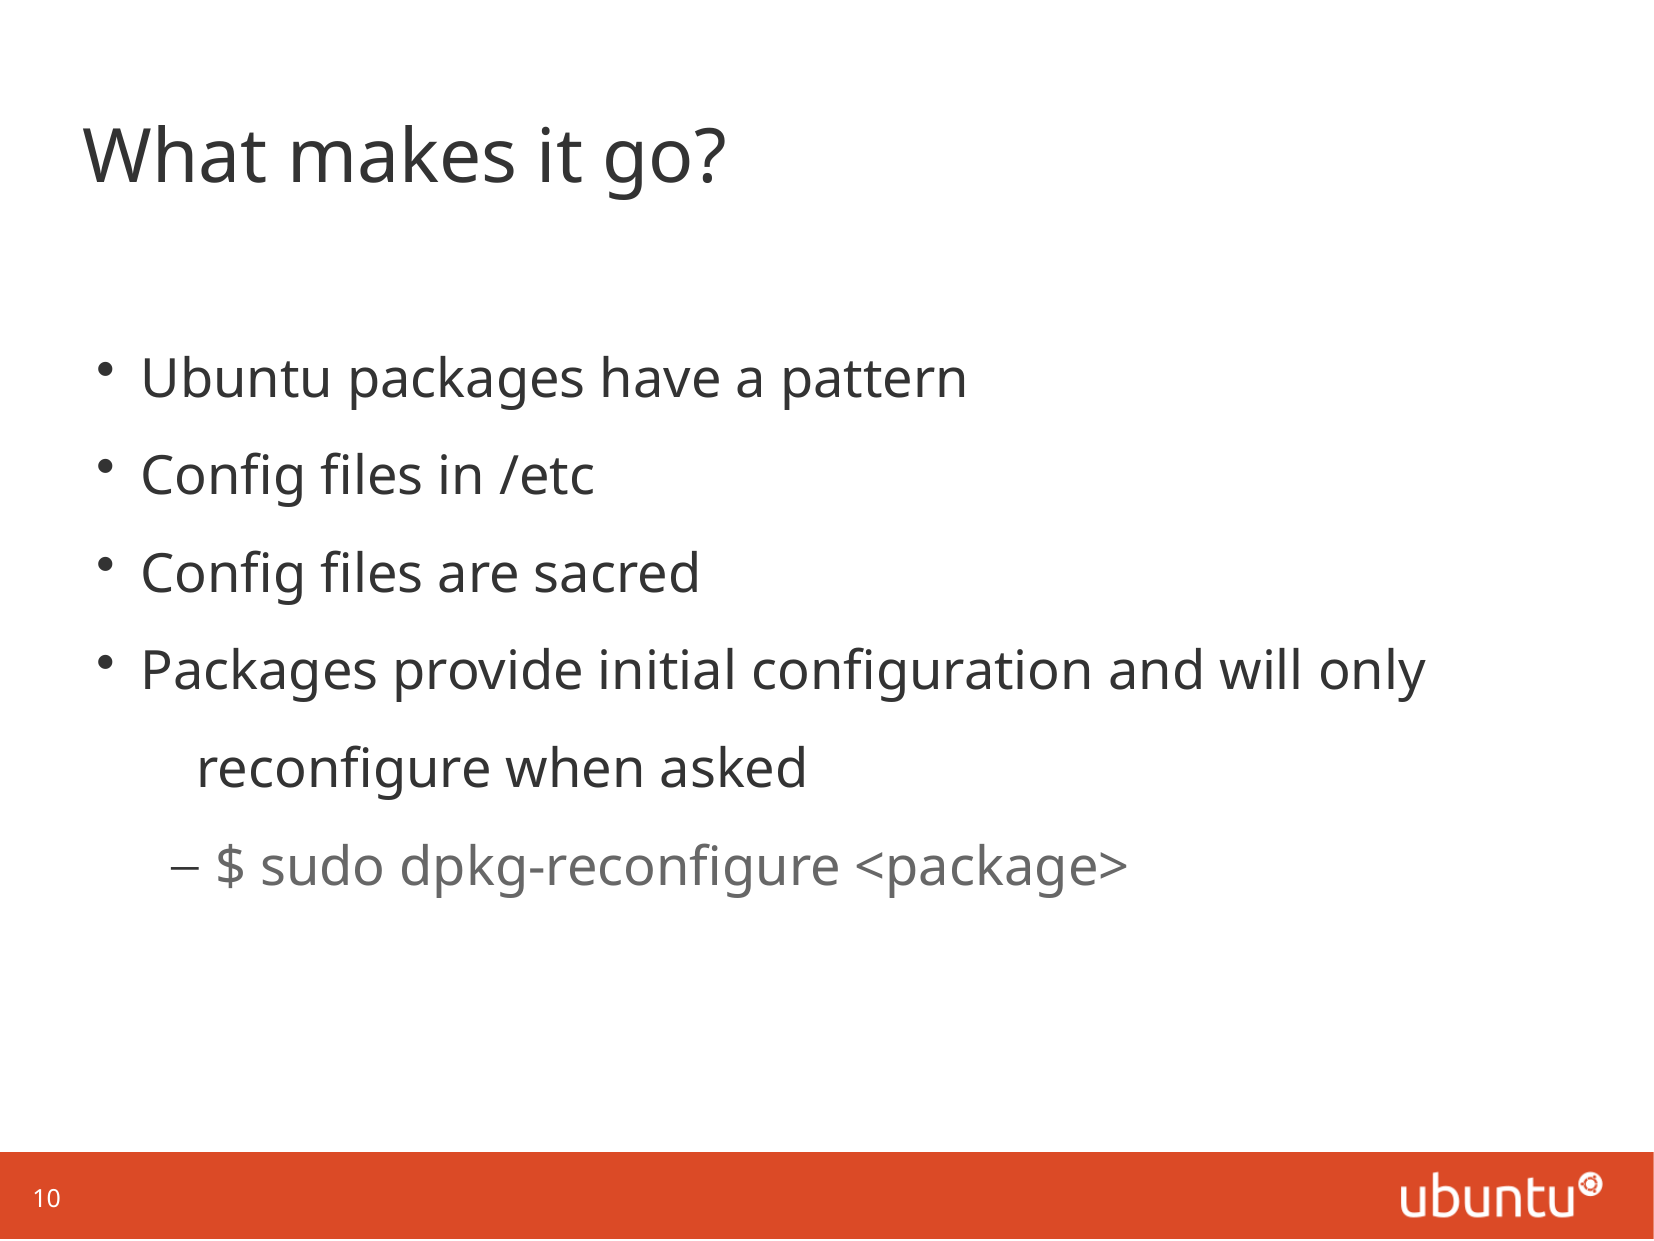

# What makes it go?
Ubuntu packages have a pattern
Config files in /etc
Config files are sacred
Packages provide initial configuration and will only reconfigure when asked
$ sudo dpkg-reconfigure <package>